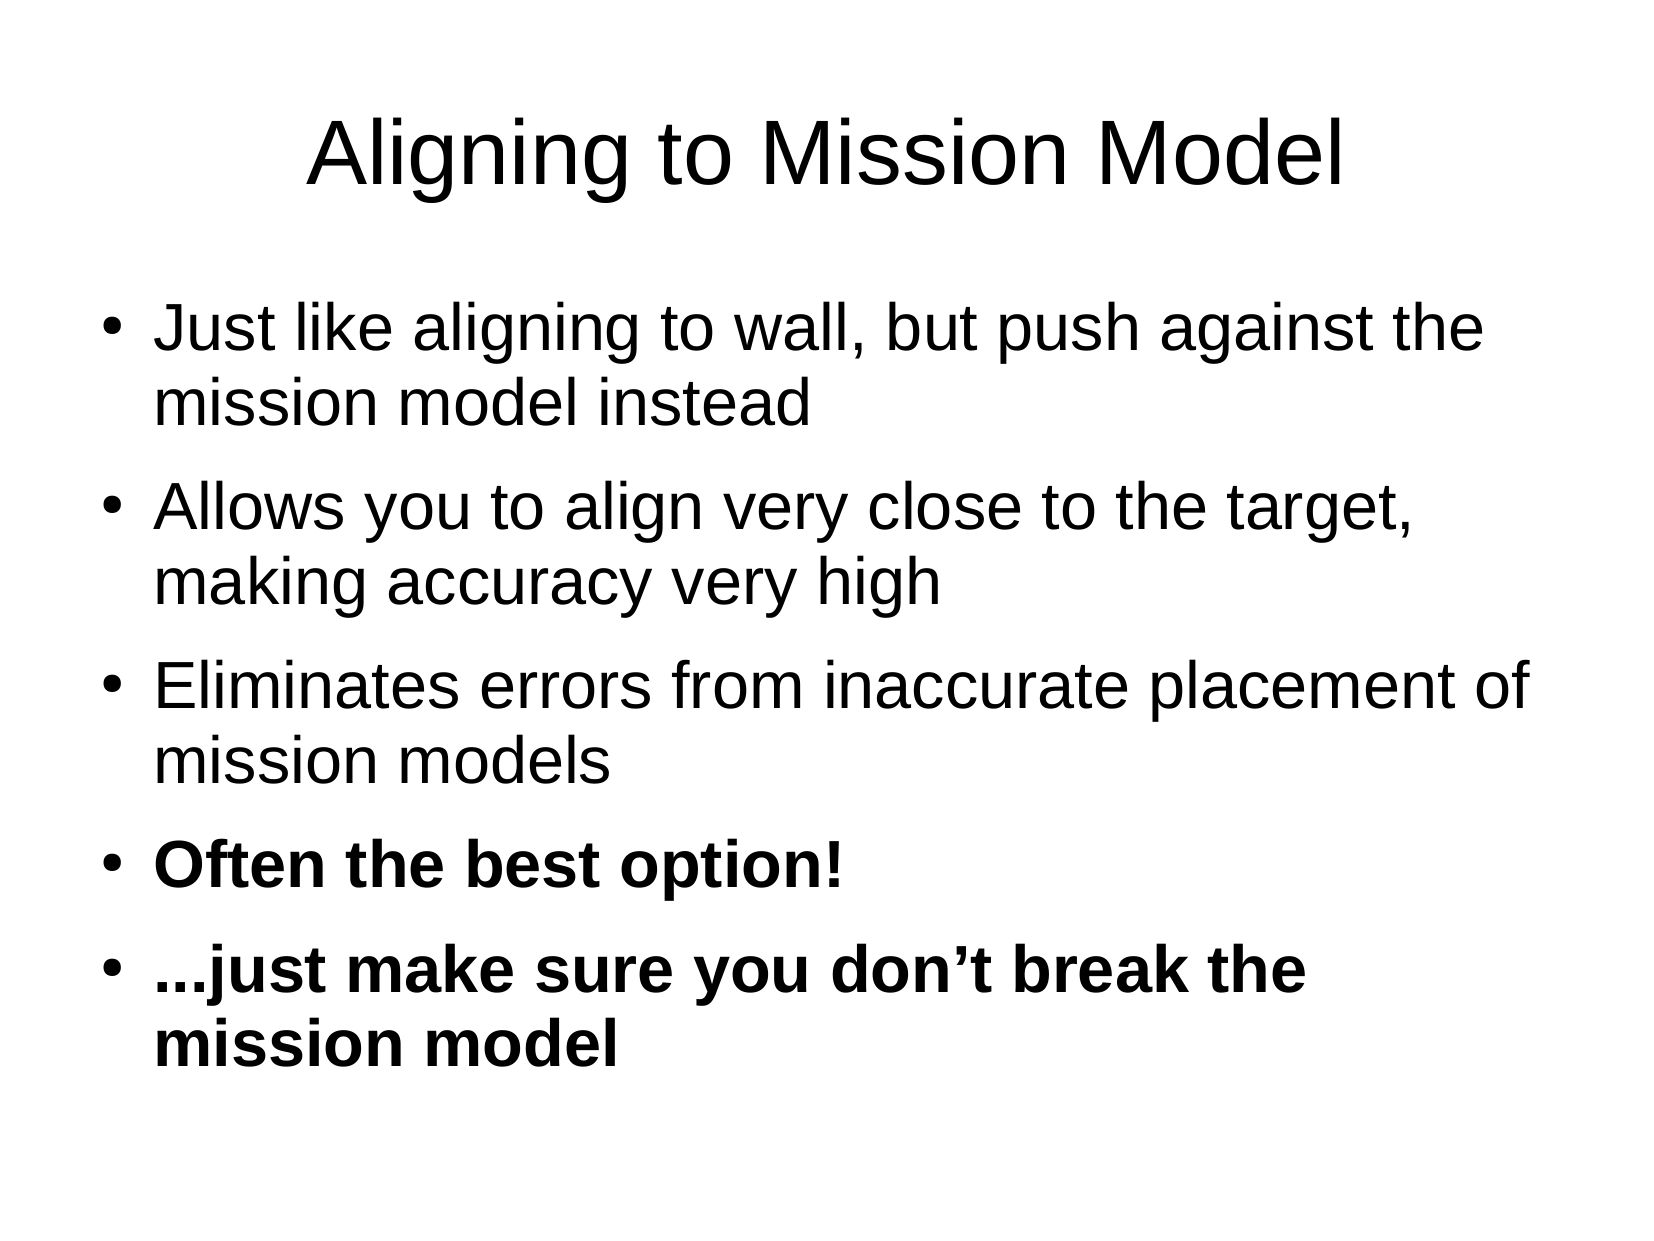

# Aligning to Mission Model
Just like aligning to wall, but push against the mission model instead
Allows you to align very close to the target, making accuracy very high
Eliminates errors from inaccurate placement of mission models
Often the best option!
...just make sure you don’t break the mission model